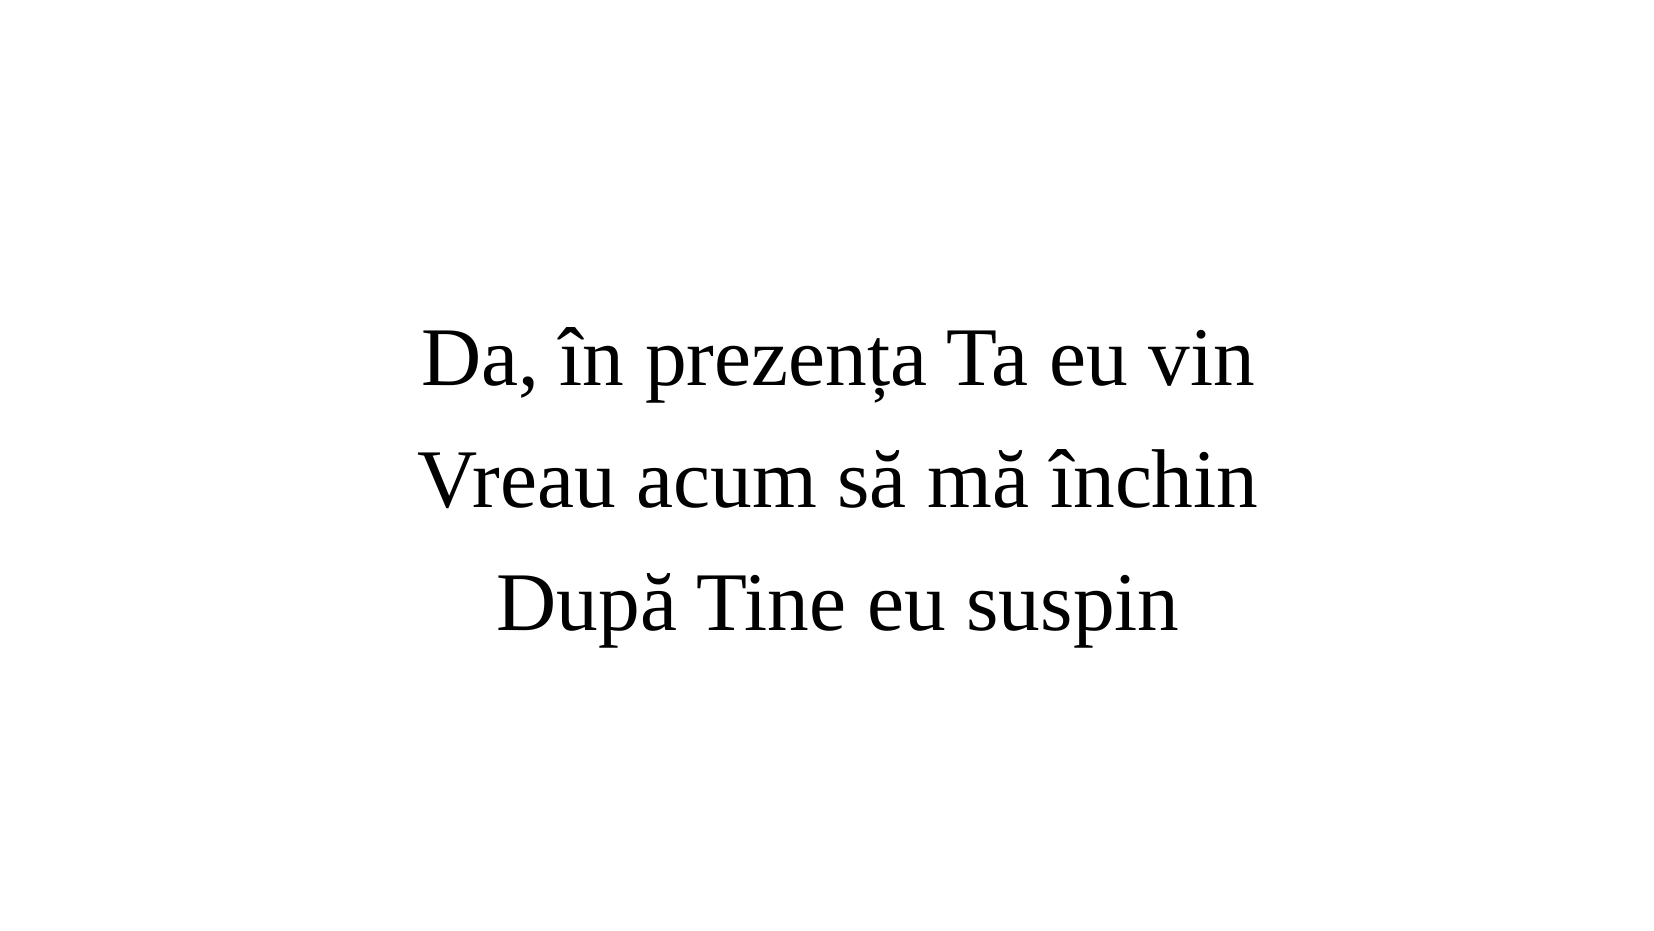

# Da, în prezența Ta eu vin
Vreau acum să mă închin
După Tine eu suspin